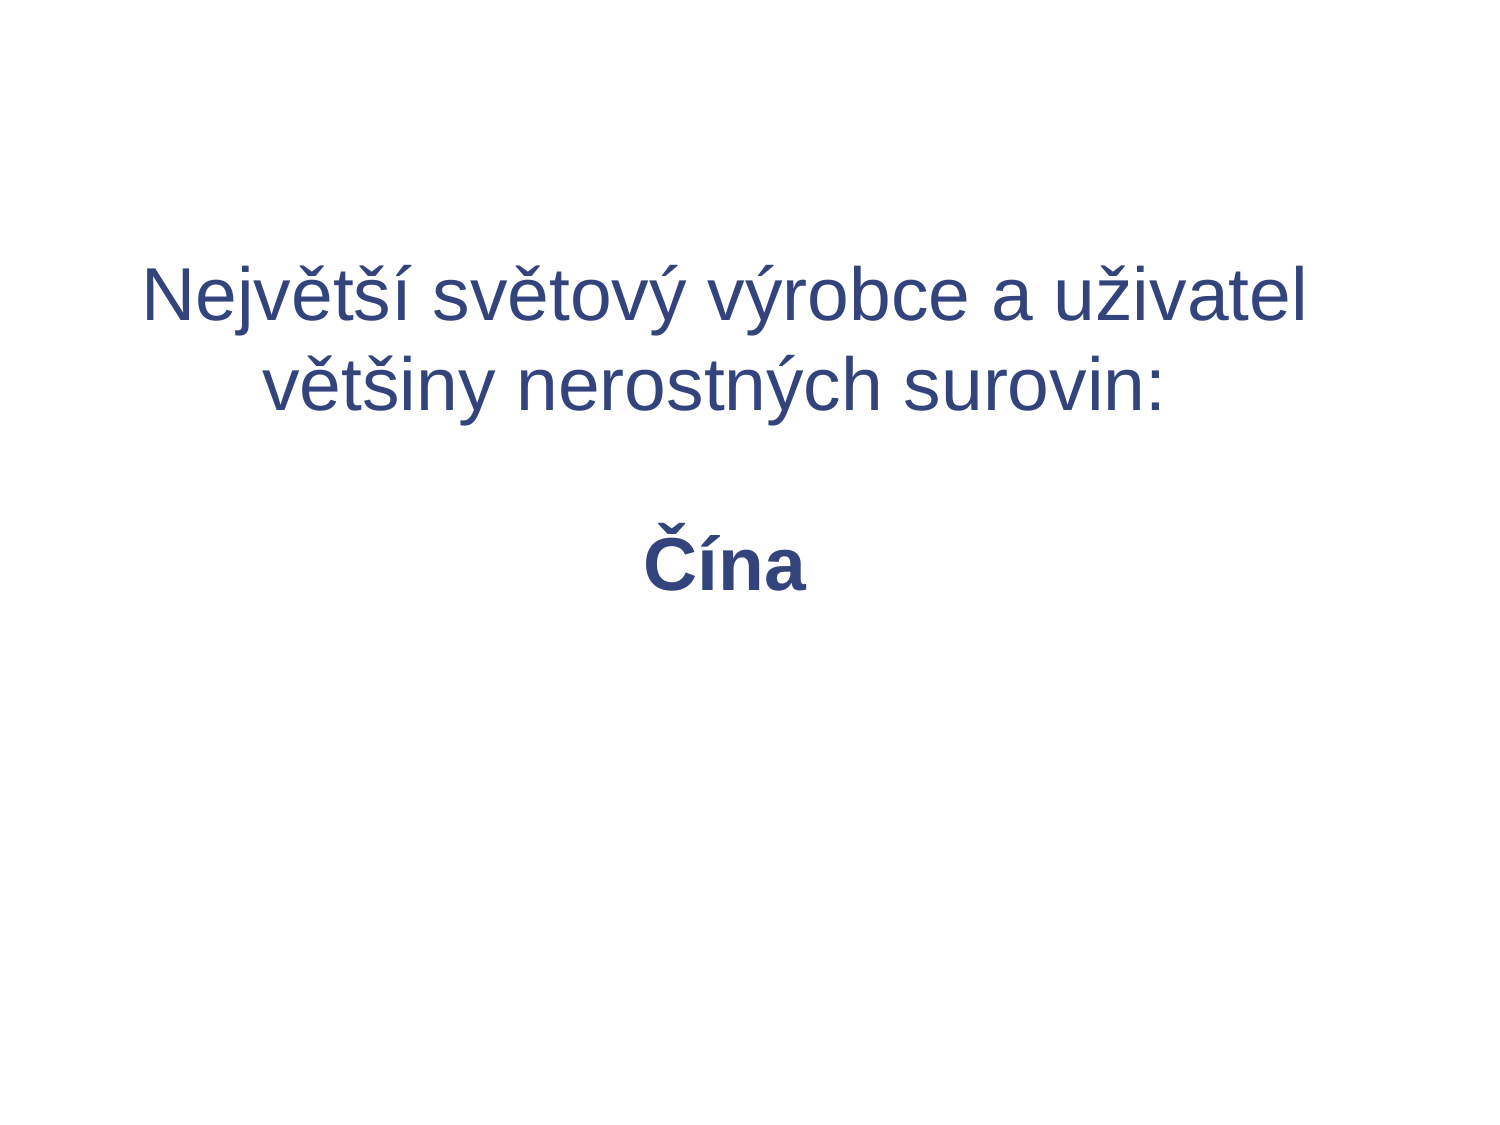

# Největší světový výrobce a uživatel většiny nerostných surovin: Čína